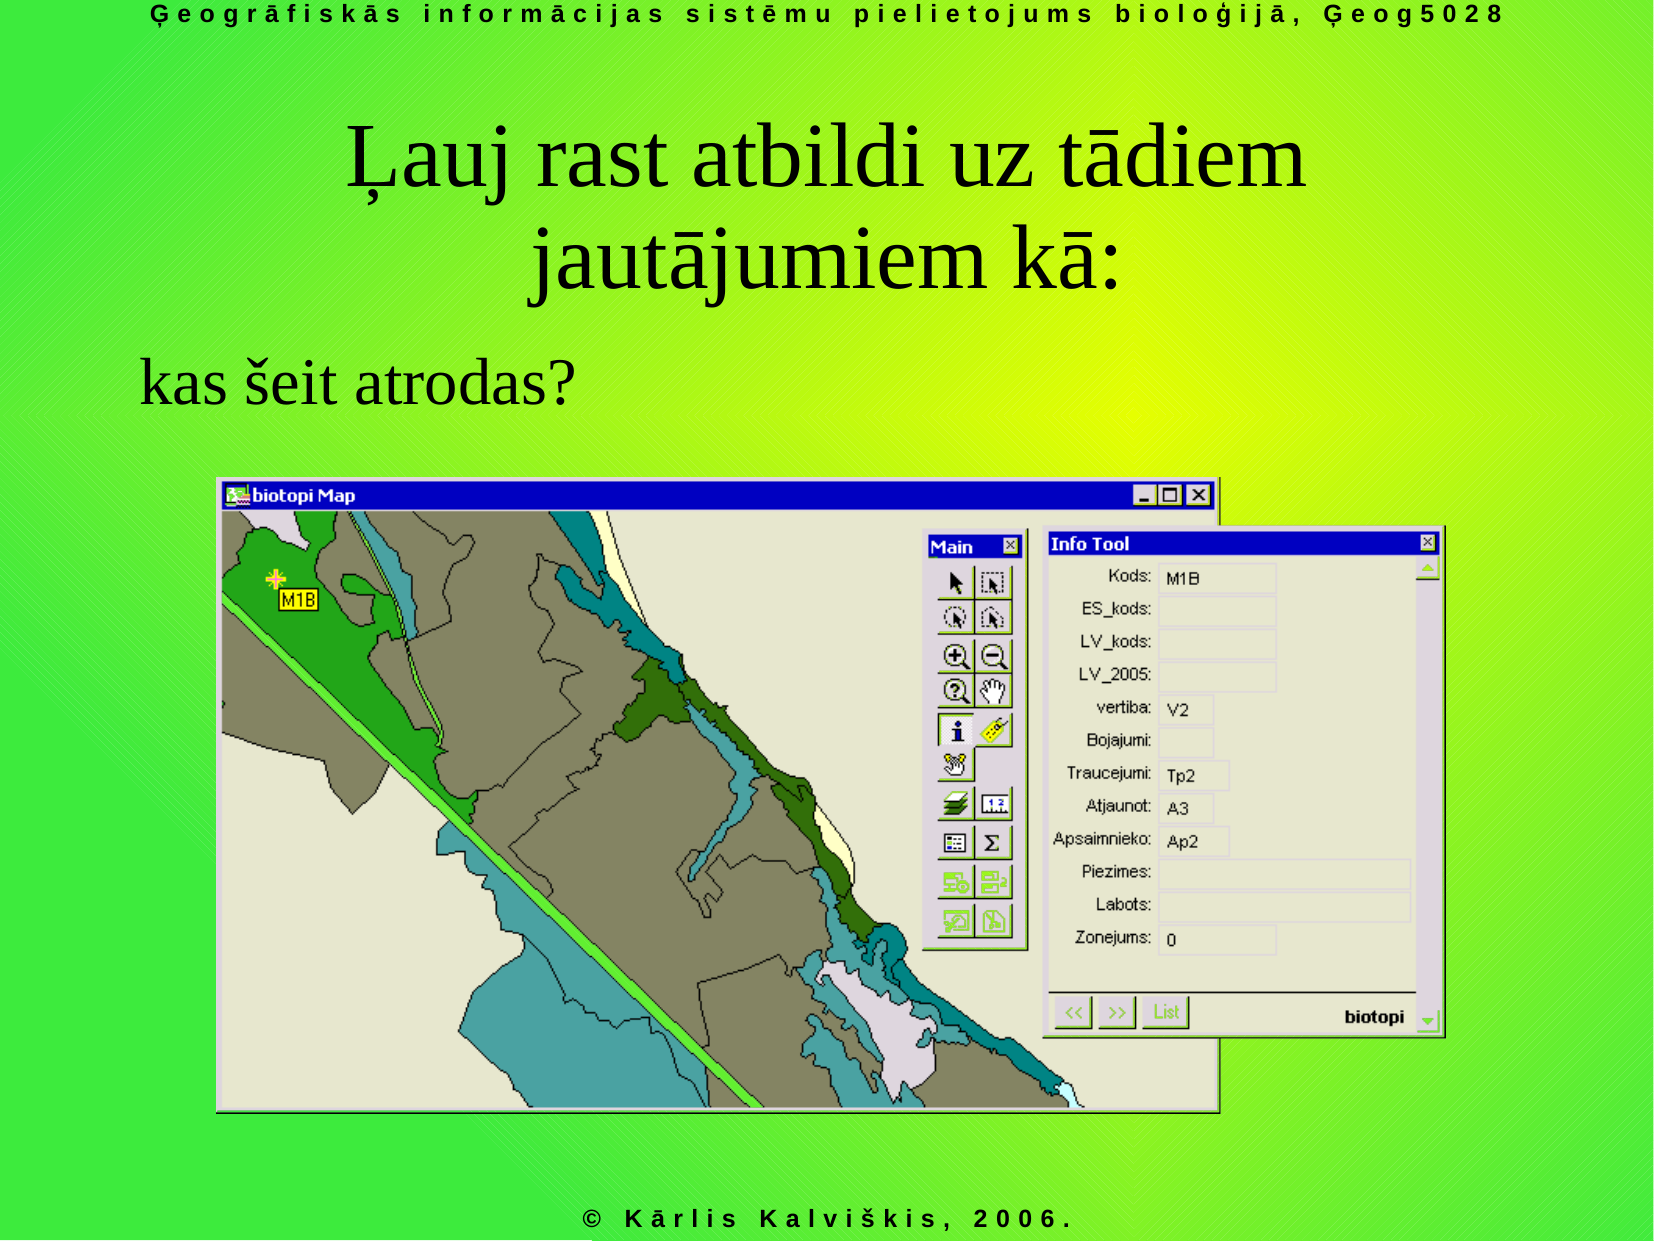

# Ļauj rast atbildi uz tādiem jautājumiem kā:
kas šeit atrodas?